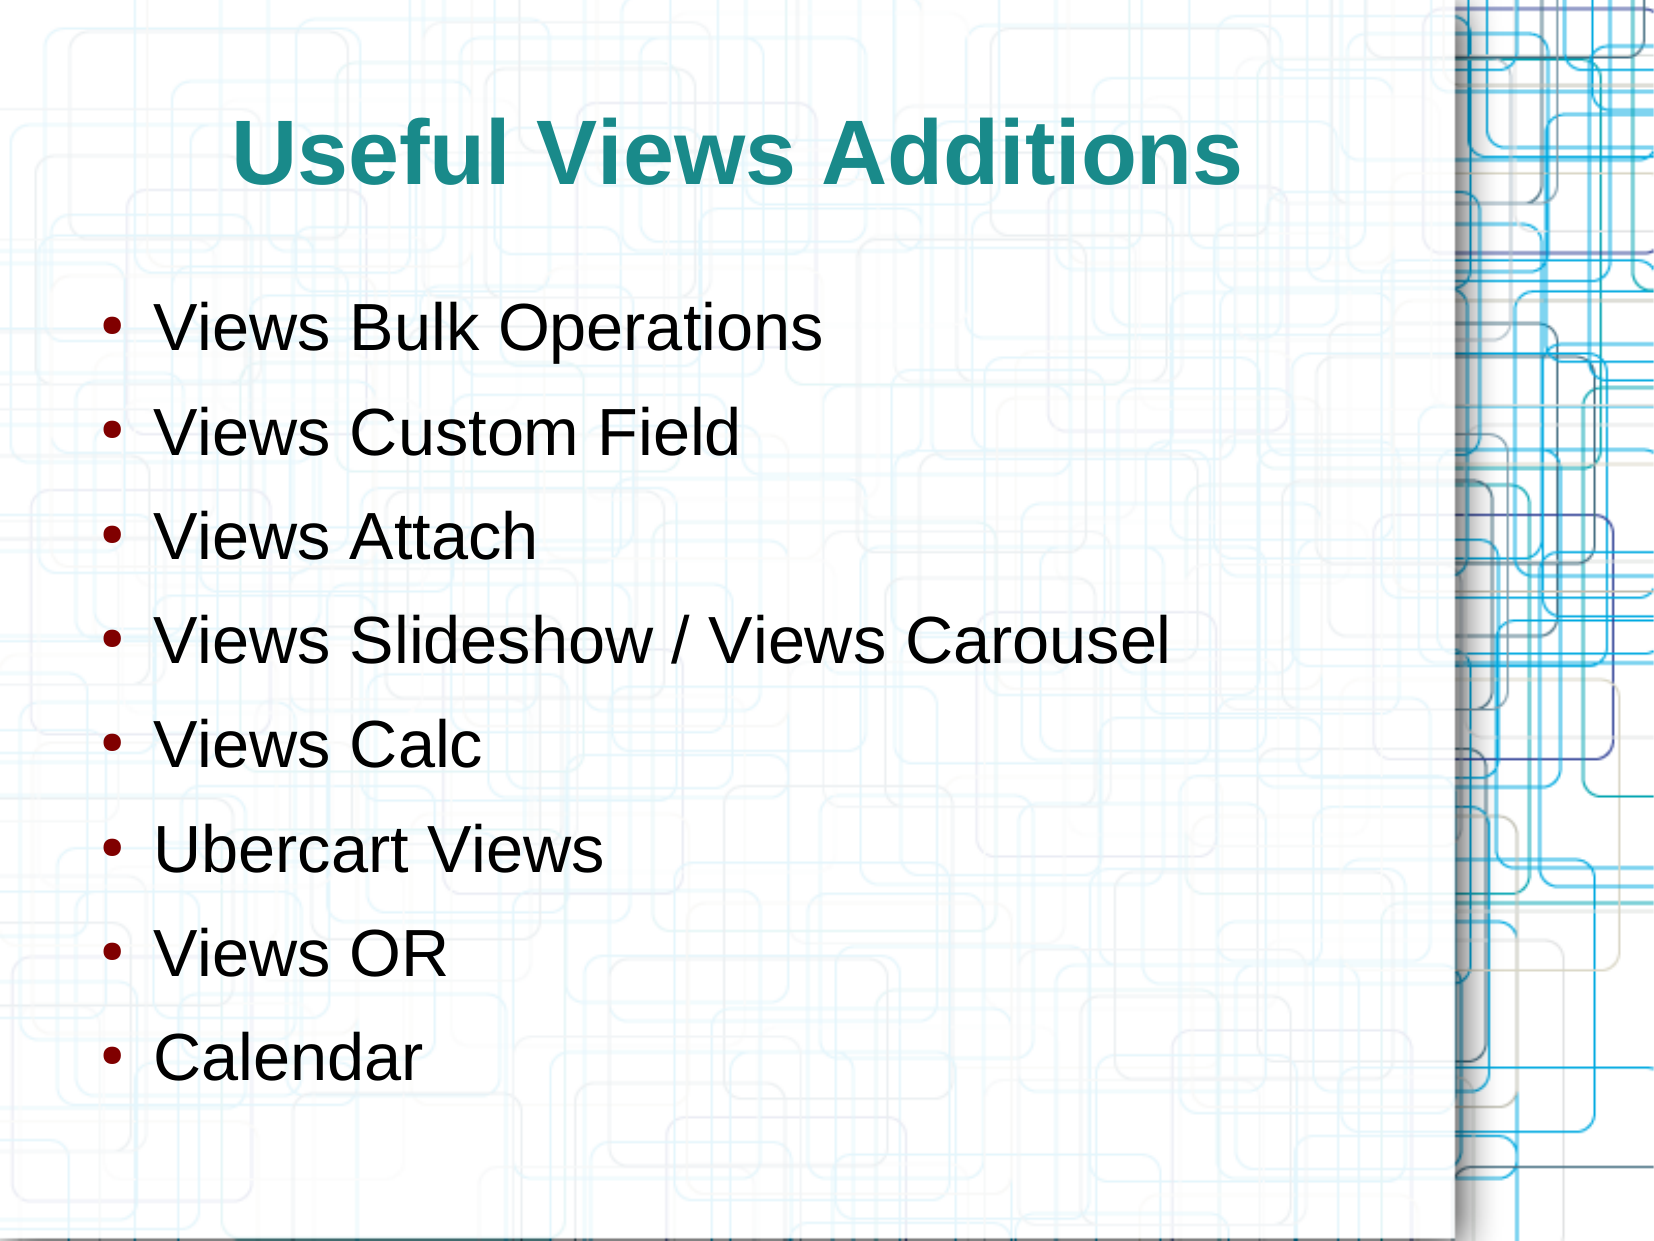

# Useful Views Additions
Views Bulk Operations
Views Custom Field
Views Attach
Views Slideshow / Views Carousel
Views Calc
Ubercart Views
Views OR
Calendar